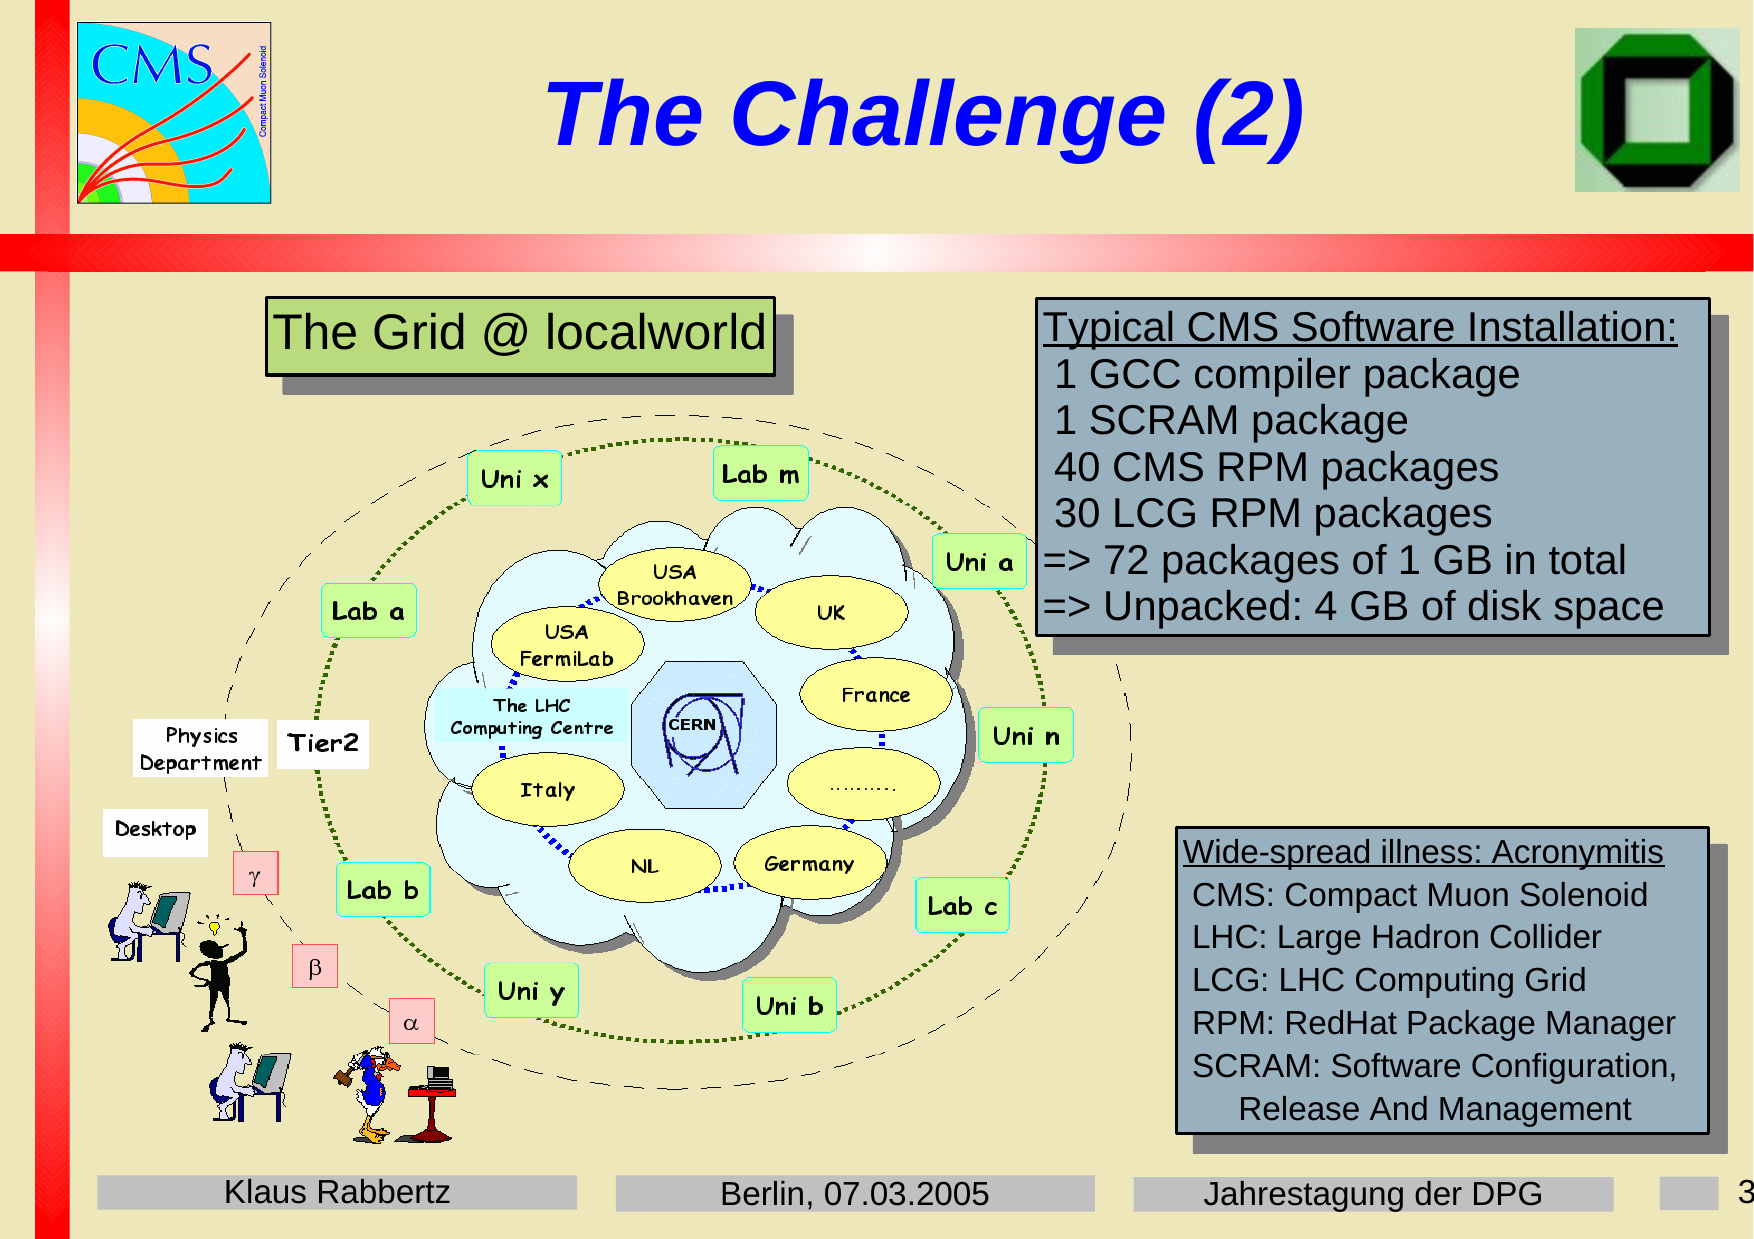

# The Challenge (2)
The Grid @ localworld
Typical CMS Software Installation:
 1 GCC compiler package
 1 SCRAM package
 40 CMS RPM packages
 30 LCG RPM packages
=> 72 packages of 1 GB in total
=> Unpacked: 4 GB of disk space
Wide-spread illness: Acronymitis
 CMS: Compact Muon Solenoid
 LHC: Large Hadron Collider
 LCG: LHC Computing Grid
 RPM: RedHat Package Manager
 SCRAM: Software Configuration,
 Release And Management